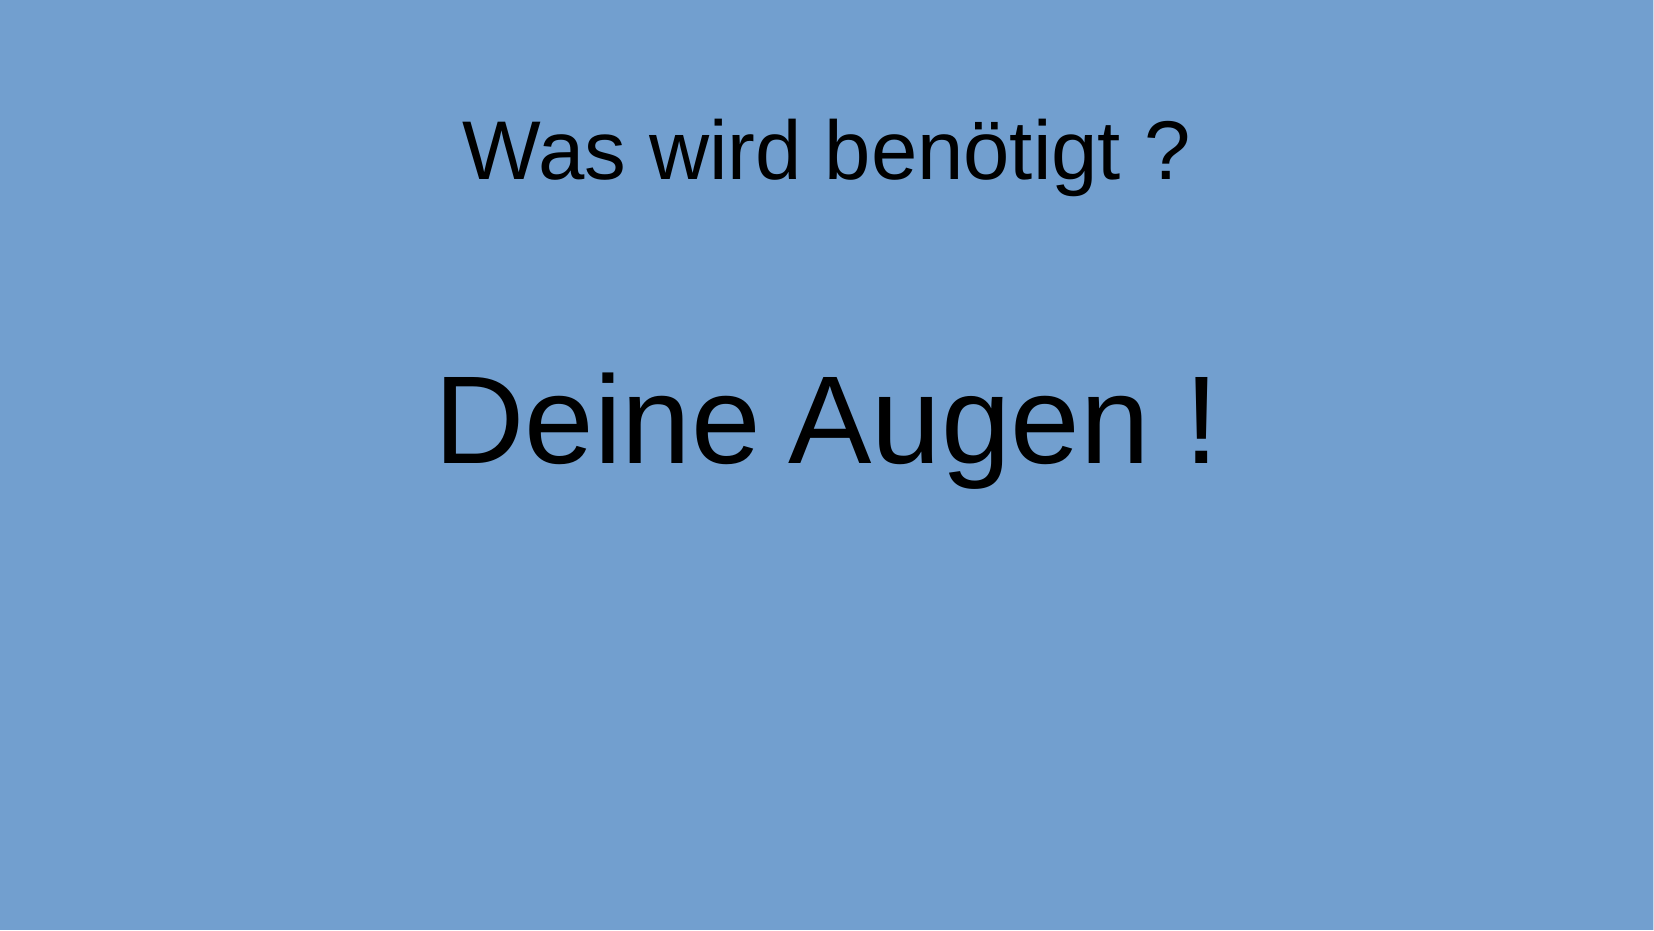

Was wird benötigt ?
Deine Augen !